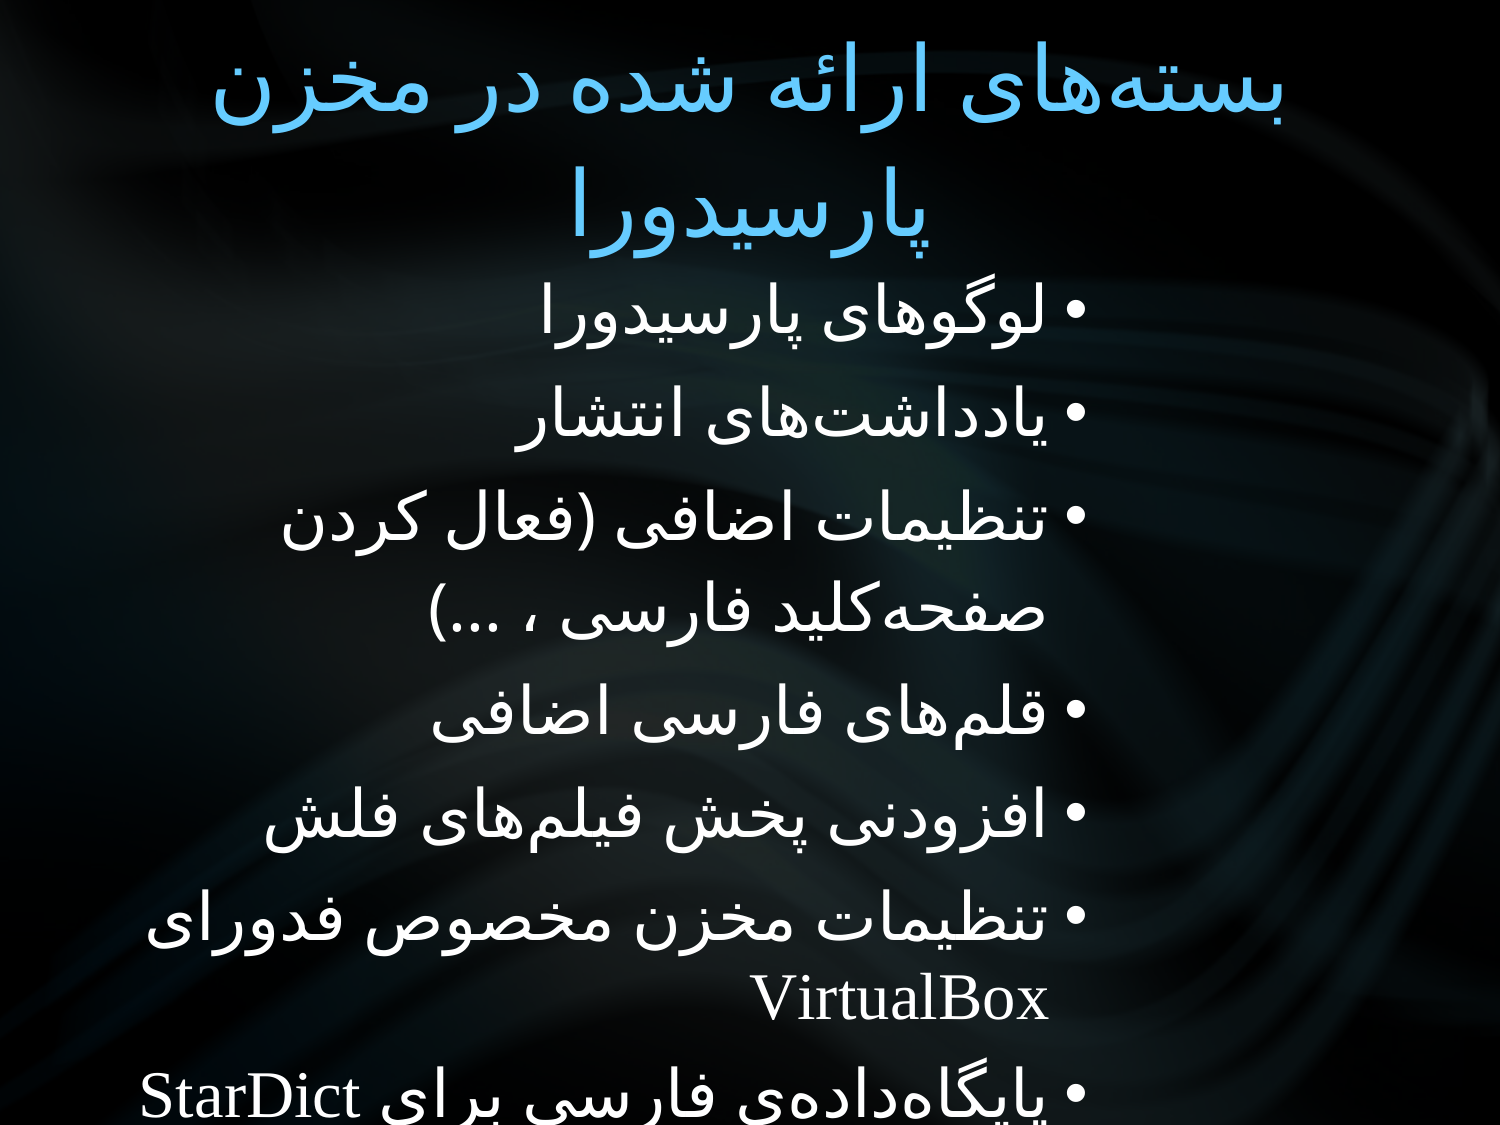

# بسته‌های ارائه شده در مخزن پارسیدورا
لوگوهای پارسیدورا
یادداشت‌های انتشار
تنظیمات اضافی (فعال کردن صفحه‌کلید فارسی ، ...)
قلم‌های فارسی اضافی
افزودنی پخش فیلم‌های فلش
تنظیمات مخزن مخصوص فدورای VirtualBox
پایگاه‌داده‌ی فارسی برای StarDict
‏Jockey و ساغر (به صورت موقت)